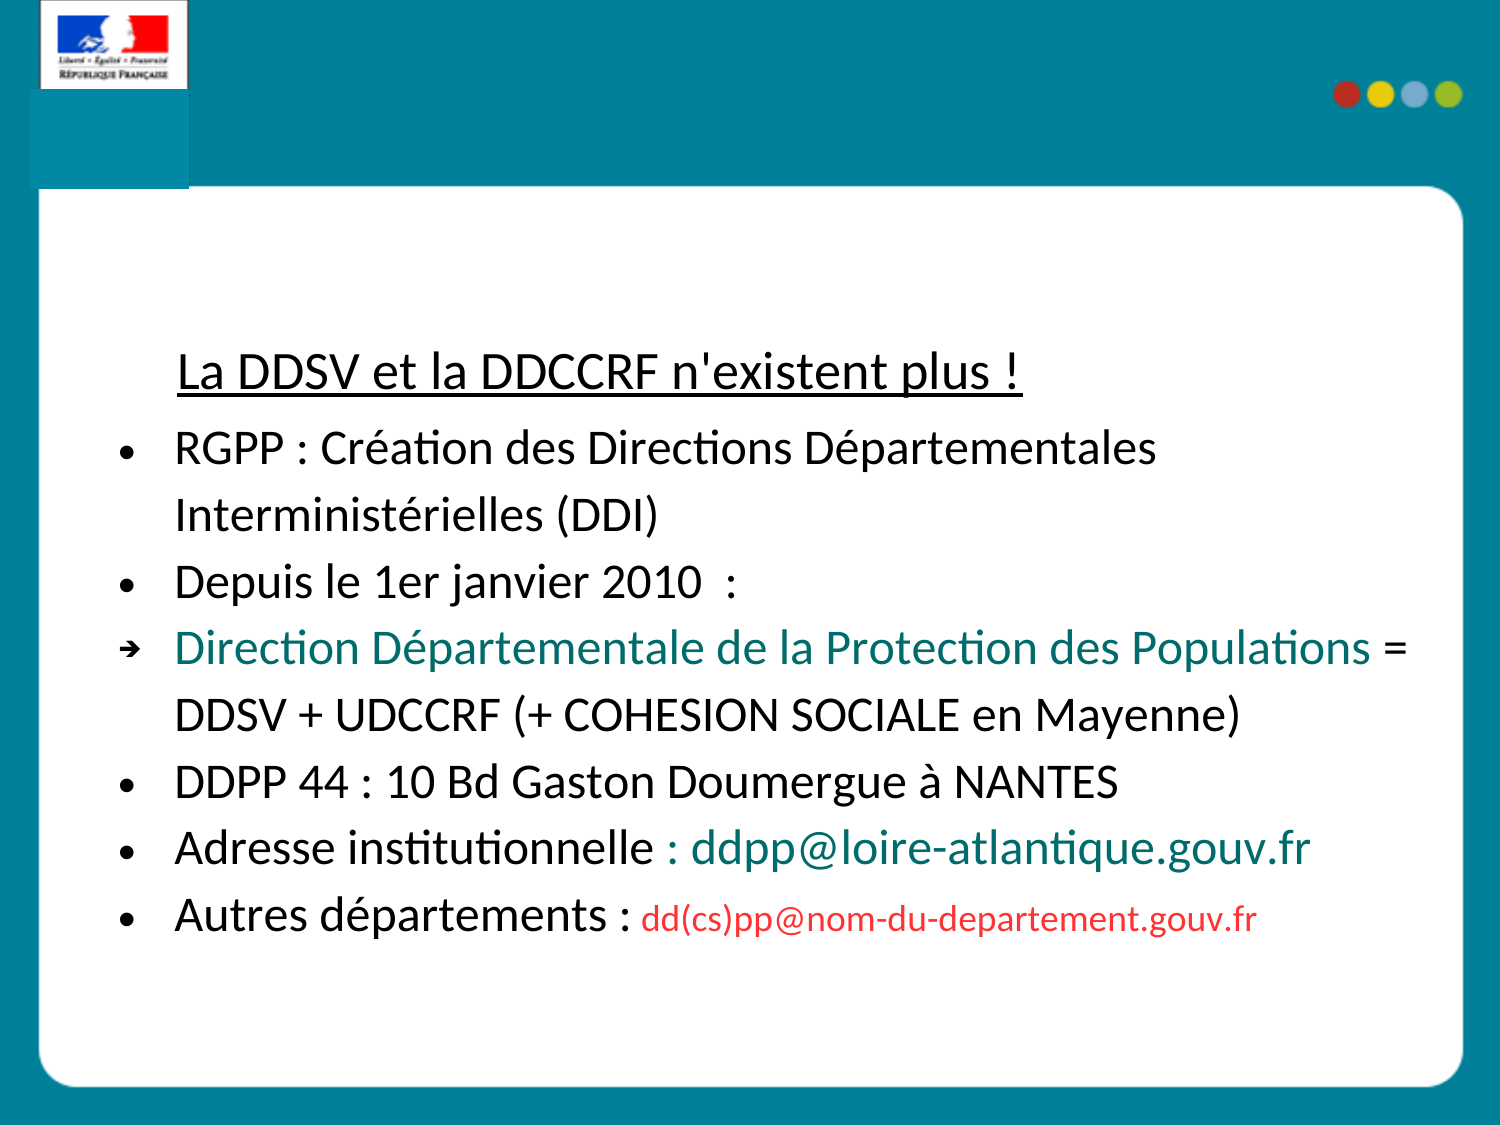

La DDSV et la DDCCRF n'existent plus !
# RGPP : Création des Directions Départementales
 Interministérielles (DDI)
Depuis le 1er janvier 2010 :
Direction Départementale de la Protection des Populations =
 DDSV + UDCCRF (+ COHESION SOCIALE en Mayenne)
DDPP 44 : 10 Bd Gaston Doumergue à NANTES
Adresse institutionnelle : ddpp@loire-atlantique.gouv.fr
Autres départements : dd(cs)pp@nom-du-departement.gouv.fr